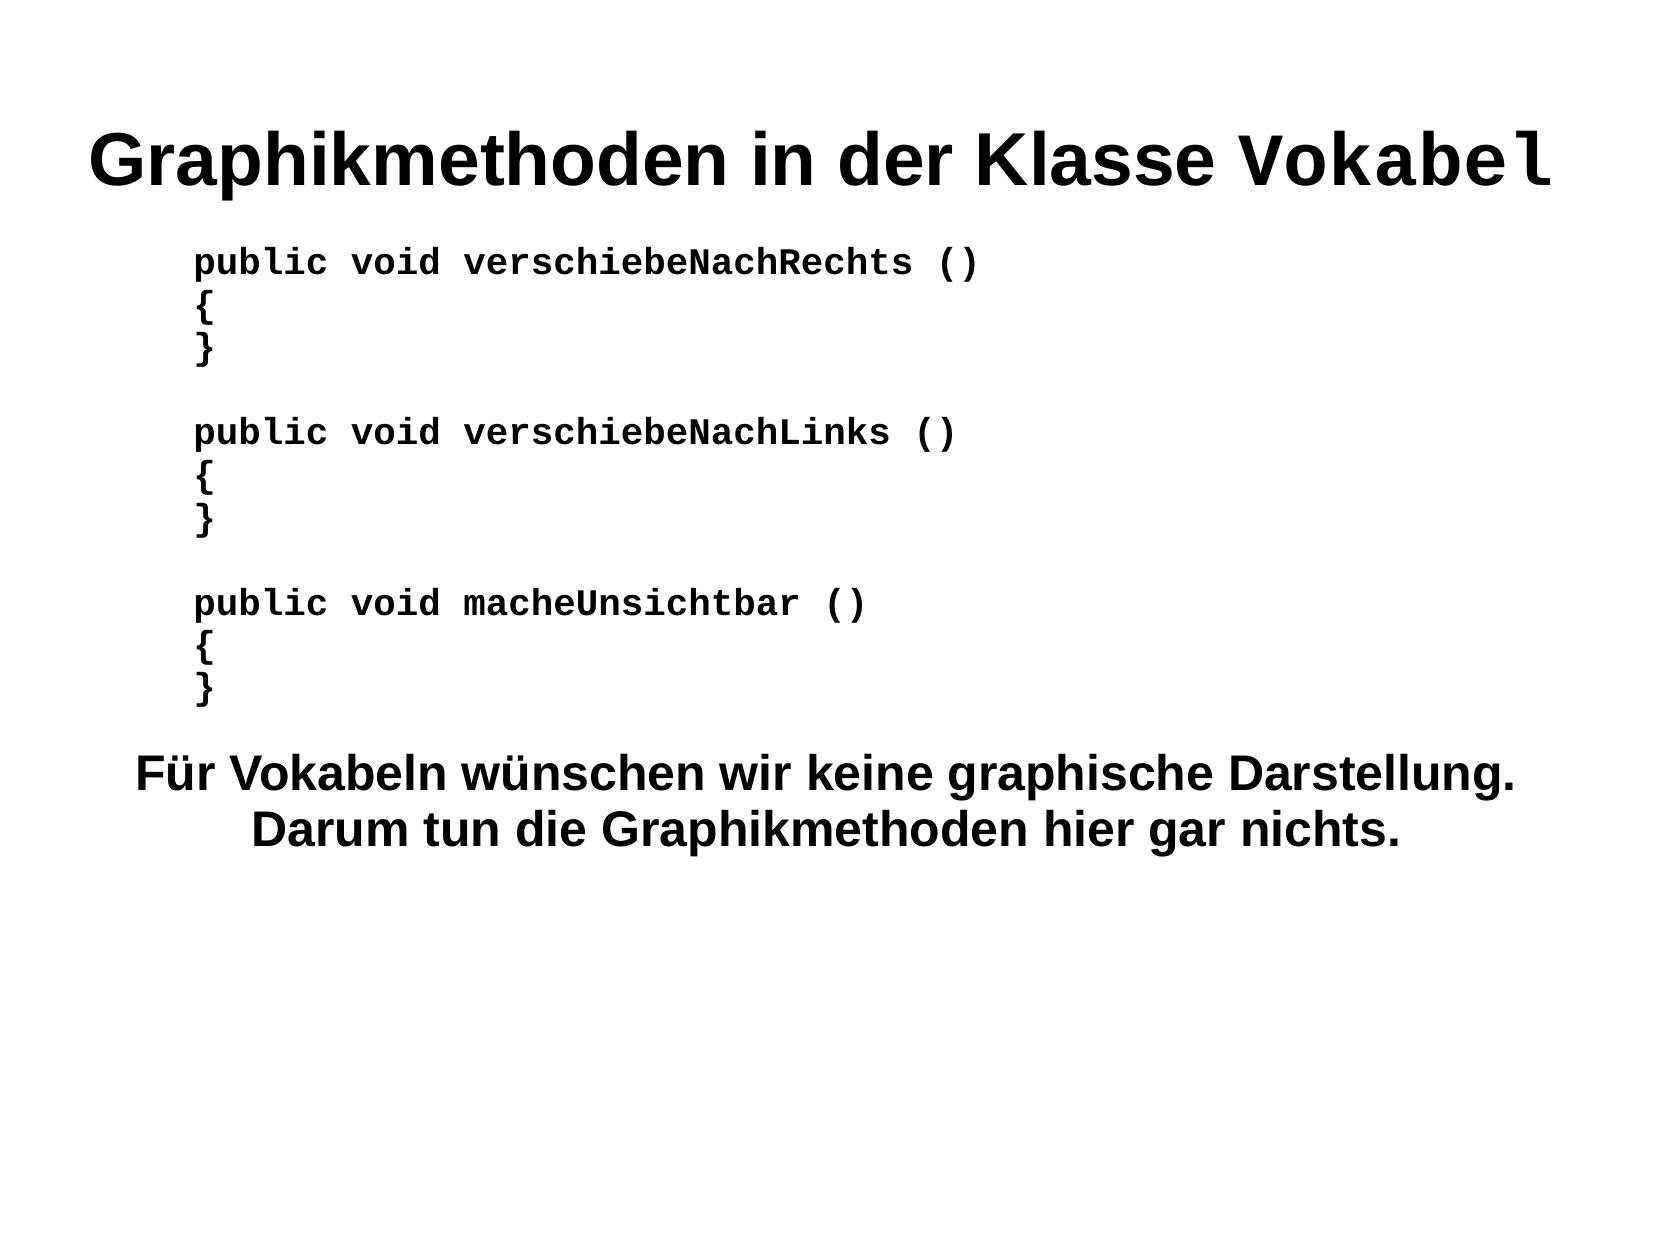

# Graphikmethoden in der Klasse Vokabel
 public void verschiebeNachRechts ()
 {
 }
 public void verschiebeNachLinks ()
 {
 }
 public void macheUnsichtbar ()
 {
 }
Für Vokabeln wünschen wir keine graphische Darstellung. Darum tun die Graphikmethoden hier gar nichts.